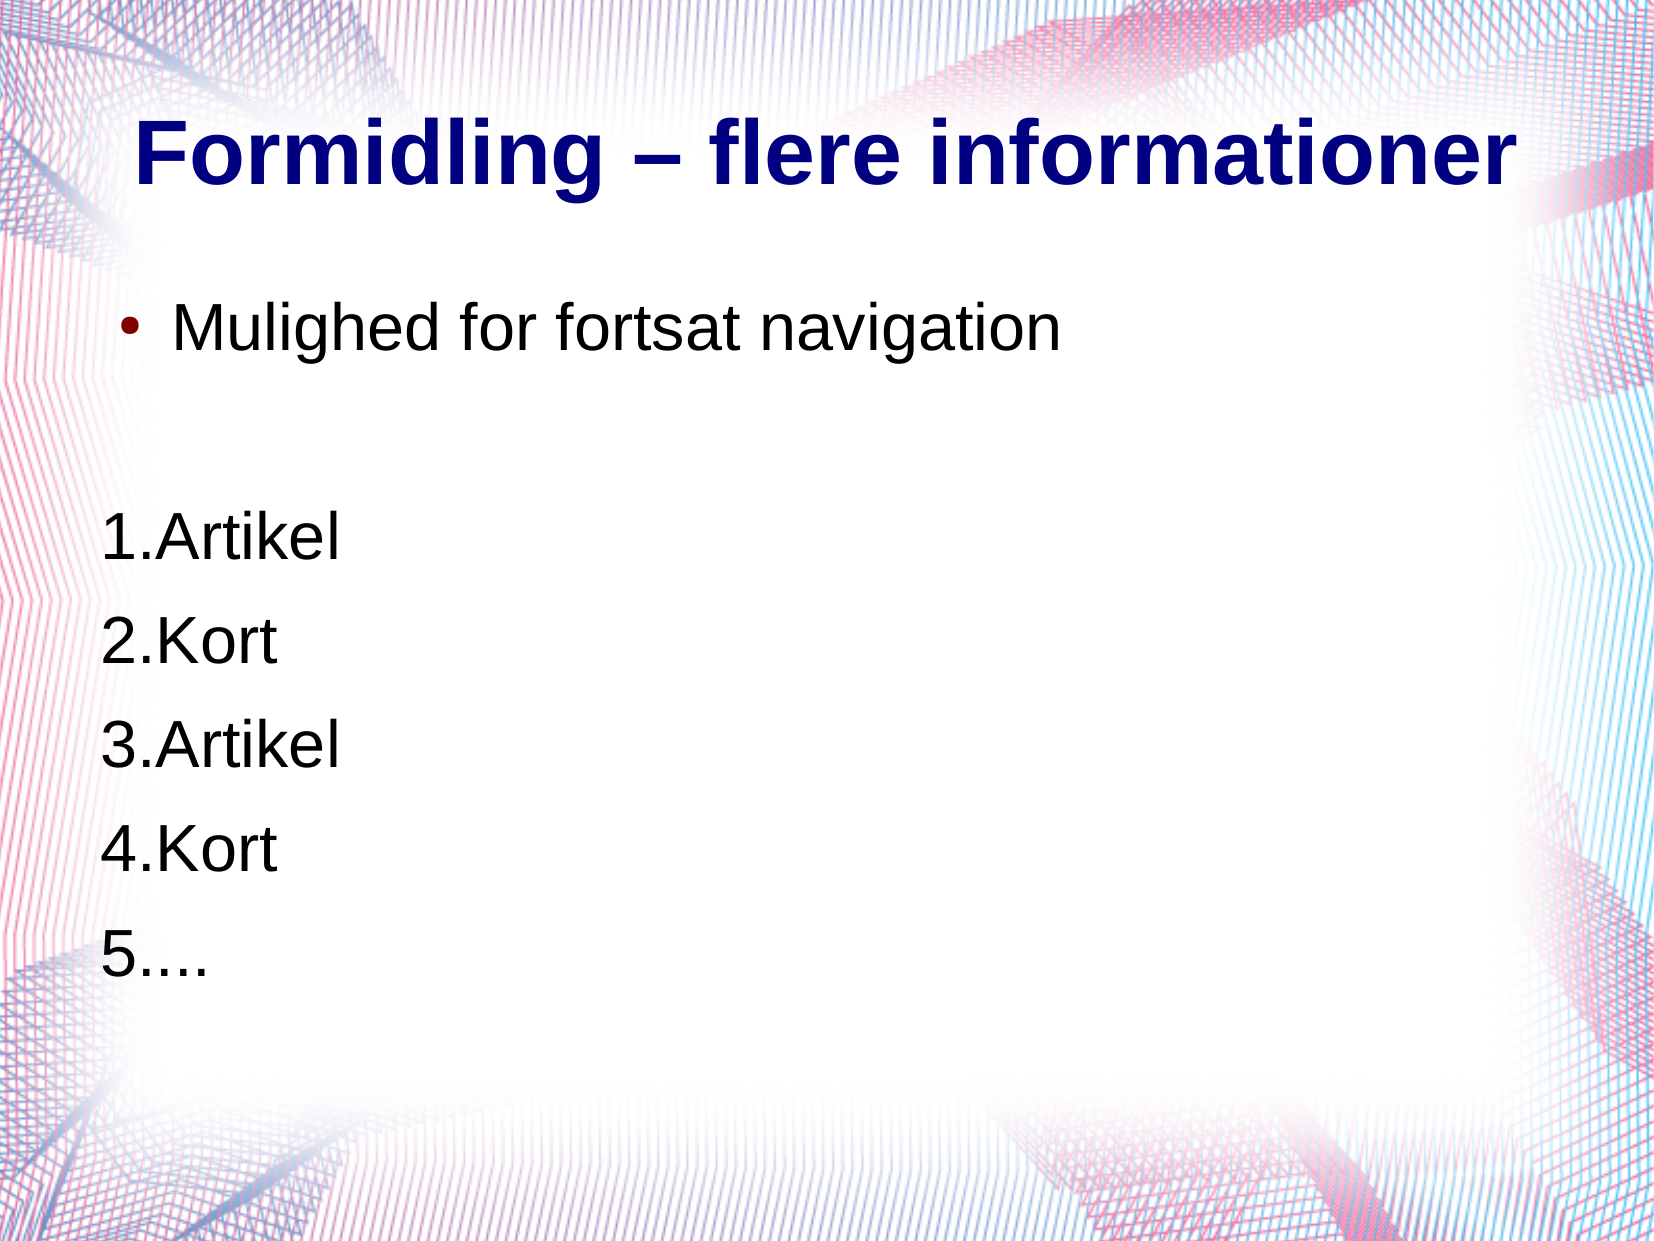

# Formidling – flere informationer
Mulighed for fortsat navigation
Artikel
Kort
Artikel
Kort
...